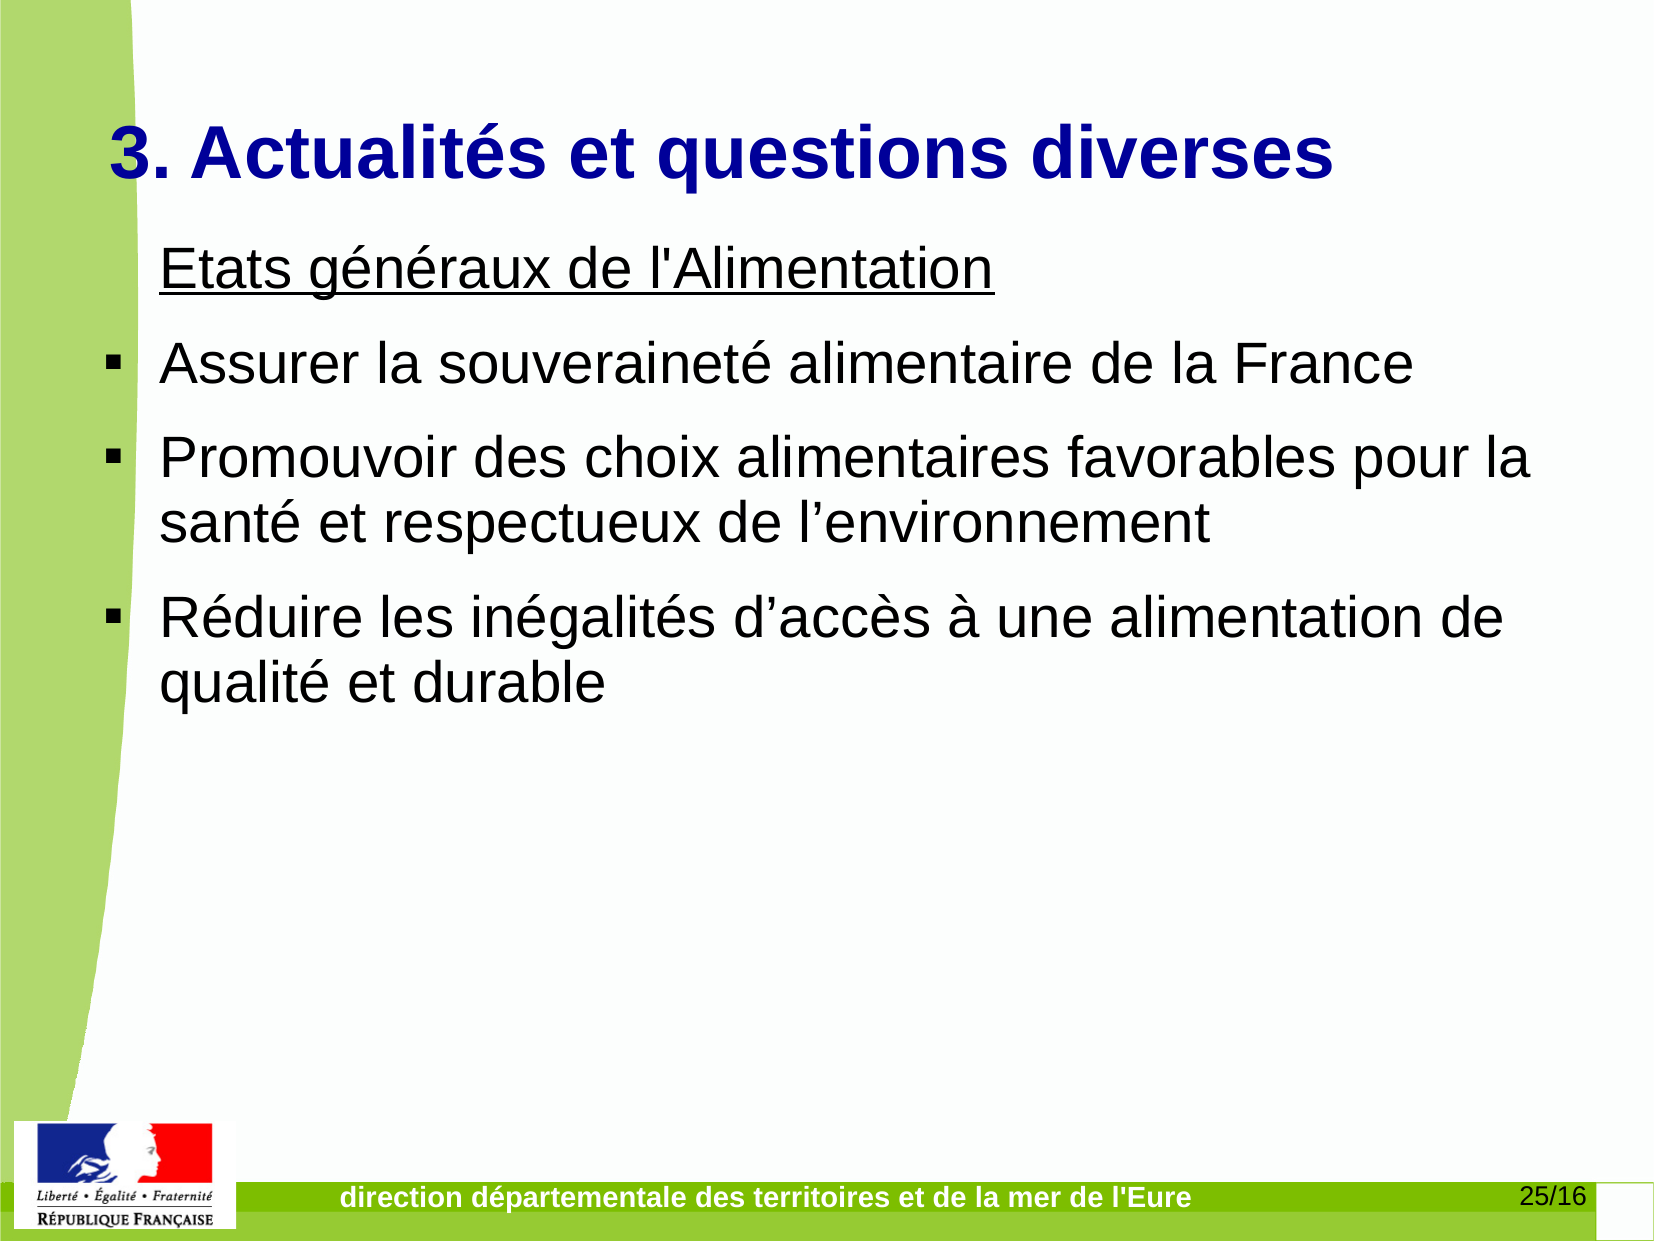

# 3. Actualités et questions diverses
Etats généraux de l'Alimentation
Assurer la souveraineté alimentaire de la France
Promouvoir des choix alimentaires favorables pour la santé et respectueux de l’environnement
Réduire les inégalités d’accès à une alimentation de qualité et durable
25